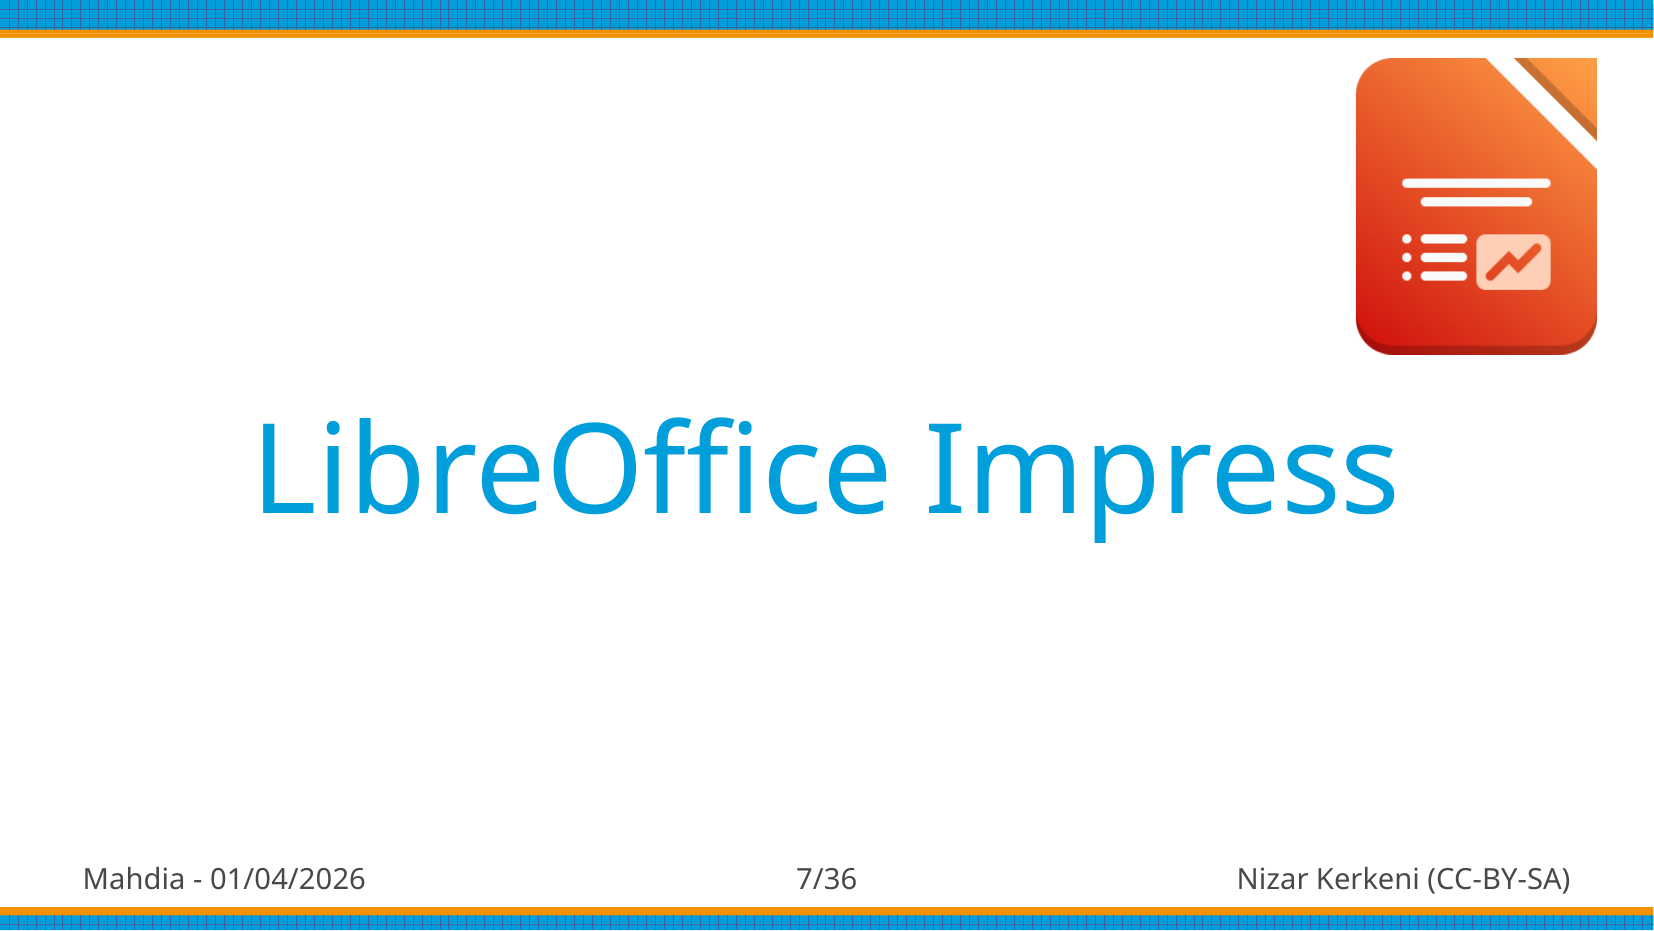

# LibreOffice Impress
Mahdia - 01/04/2026
7